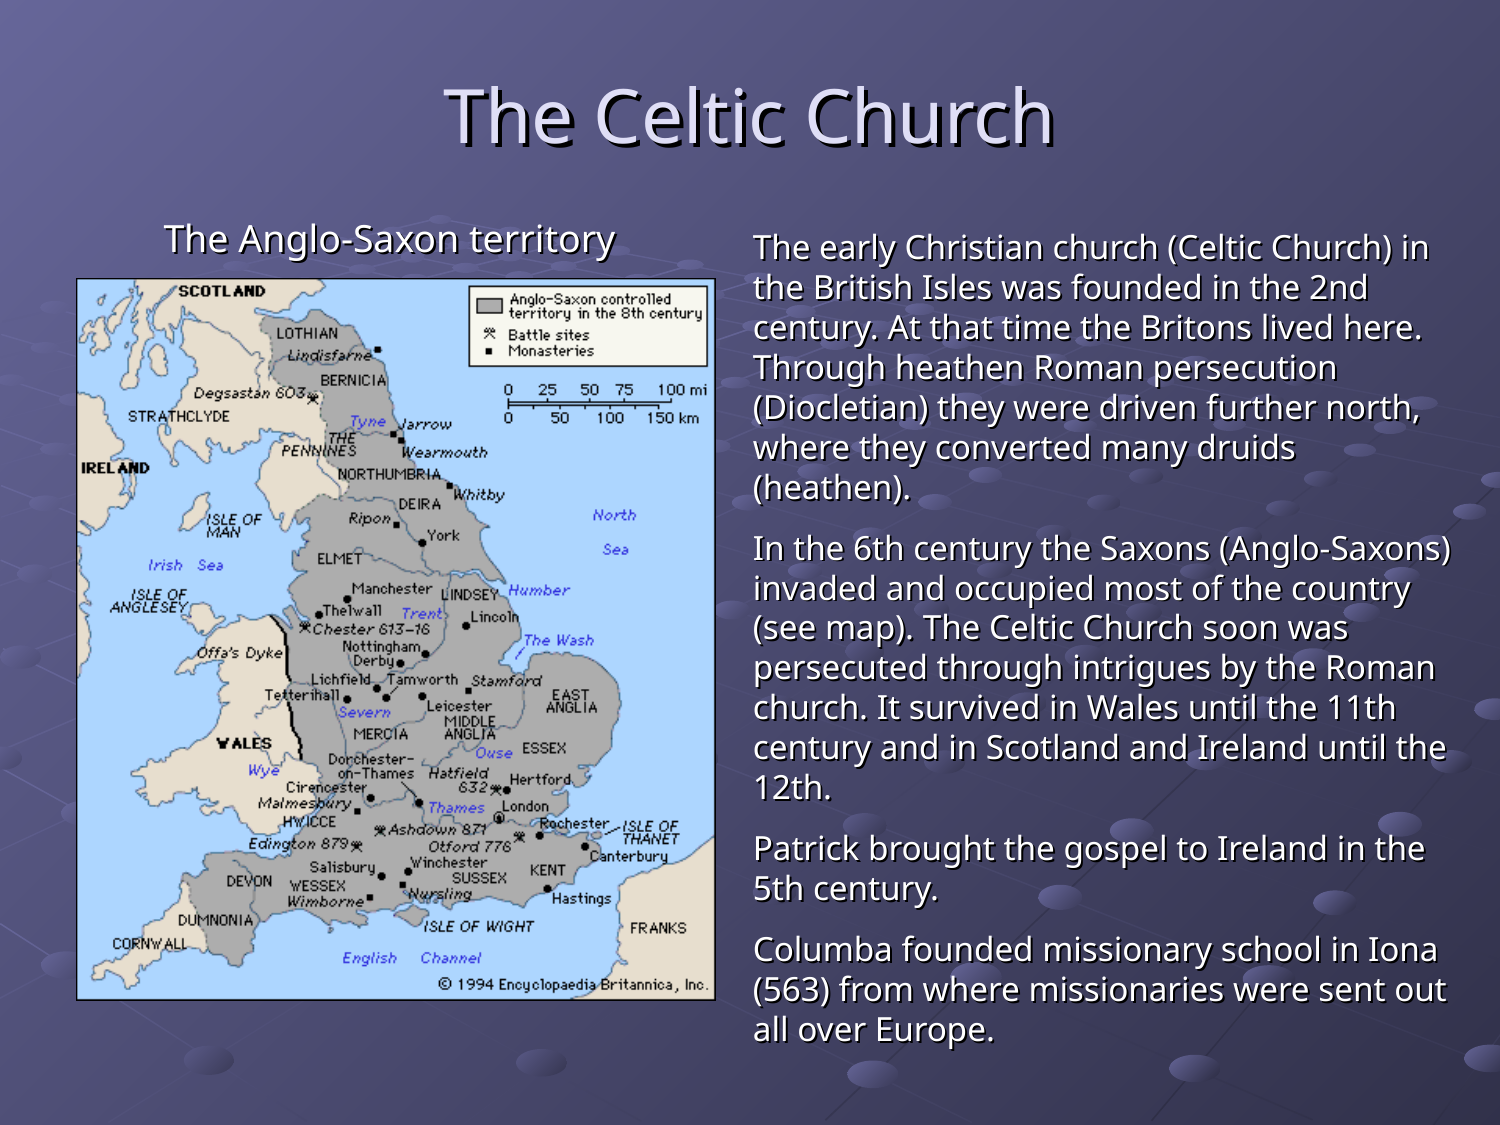

# The Celtic Church
The Anglo-Saxon territory
The early Christian church (Celtic Church) in the British Isles was founded in the 2nd century. At that time the Britons lived here. Through heathen Roman persecution (Diocletian) they were driven further north, where they converted many druids (heathen).
In the 6th century the Saxons (Anglo-Saxons) invaded and occupied most of the country (see map). The Celtic Church soon was persecuted through intrigues by the Roman church. It survived in Wales until the 11th century and in Scotland and Ireland until the 12th.
Patrick brought the gospel to Ireland in the 5th century.
Columba founded missionary school in Iona (563) from where missionaries were sent out all over Europe.